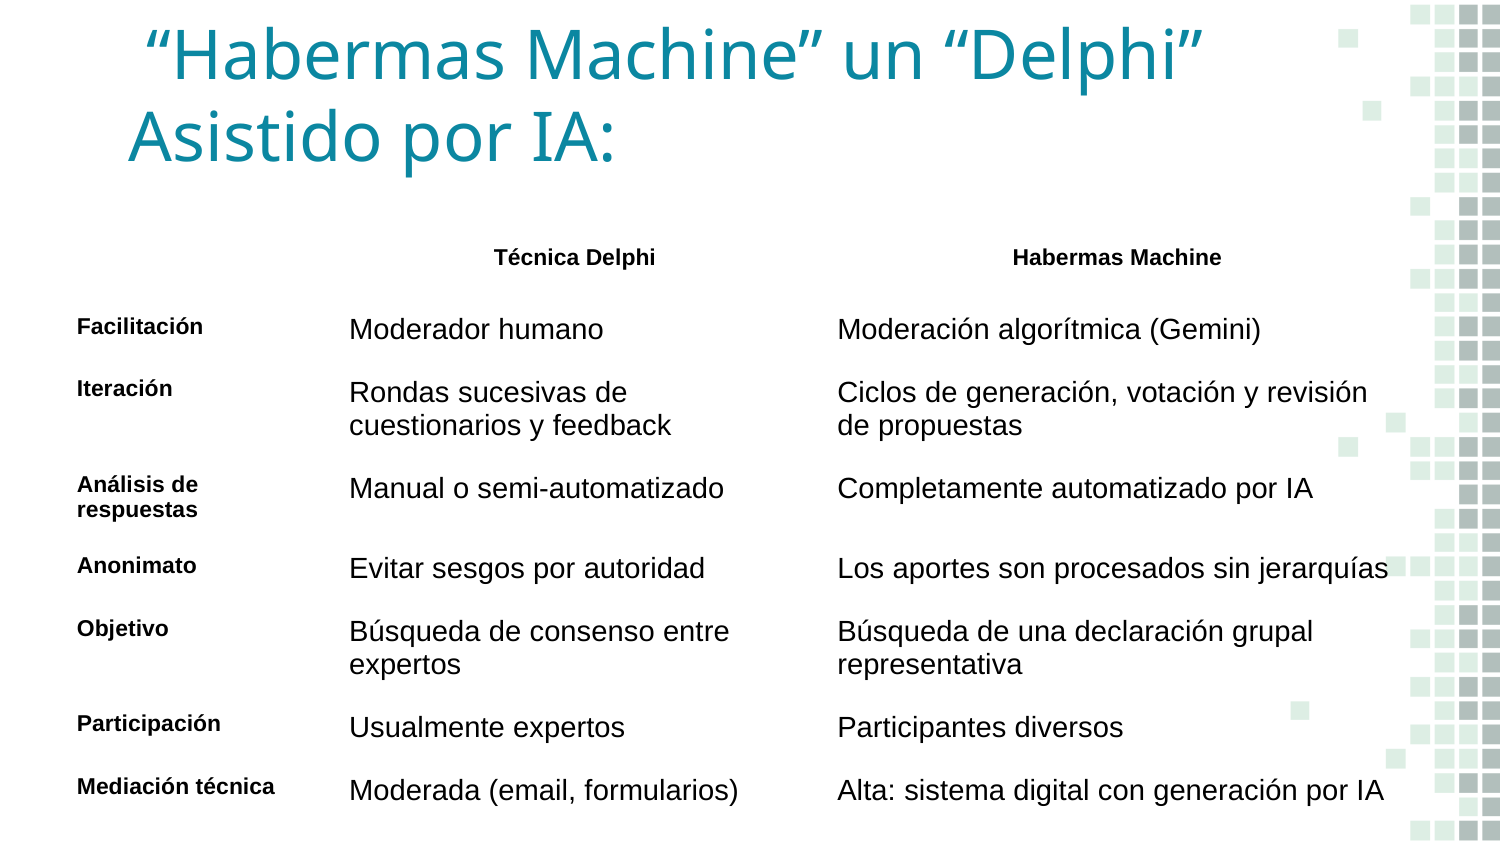

# “Habermas Machine” un “Delphi” Asistido por IA:
| | Técnica Delphi | Habermas Machine |
| --- | --- | --- |
| Facilitación | Moderador humano | Moderación algorítmica (Gemini) |
| Iteración | Rondas sucesivas de cuestionarios y feedback | Ciclos de generación, votación y revisión de propuestas |
| Análisis de respuestas | Manual o semi-automatizado | Completamente automatizado por IA |
| Anonimato | Evitar sesgos por autoridad | Los aportes son procesados sin jerarquías |
| Objetivo | Búsqueda de consenso entre expertos | Búsqueda de una declaración grupal representativa |
| Participación | Usualmente expertos | Participantes diversos |
| Mediación técnica | Moderada (email, formularios) | Alta: sistema digital con generación por IA |